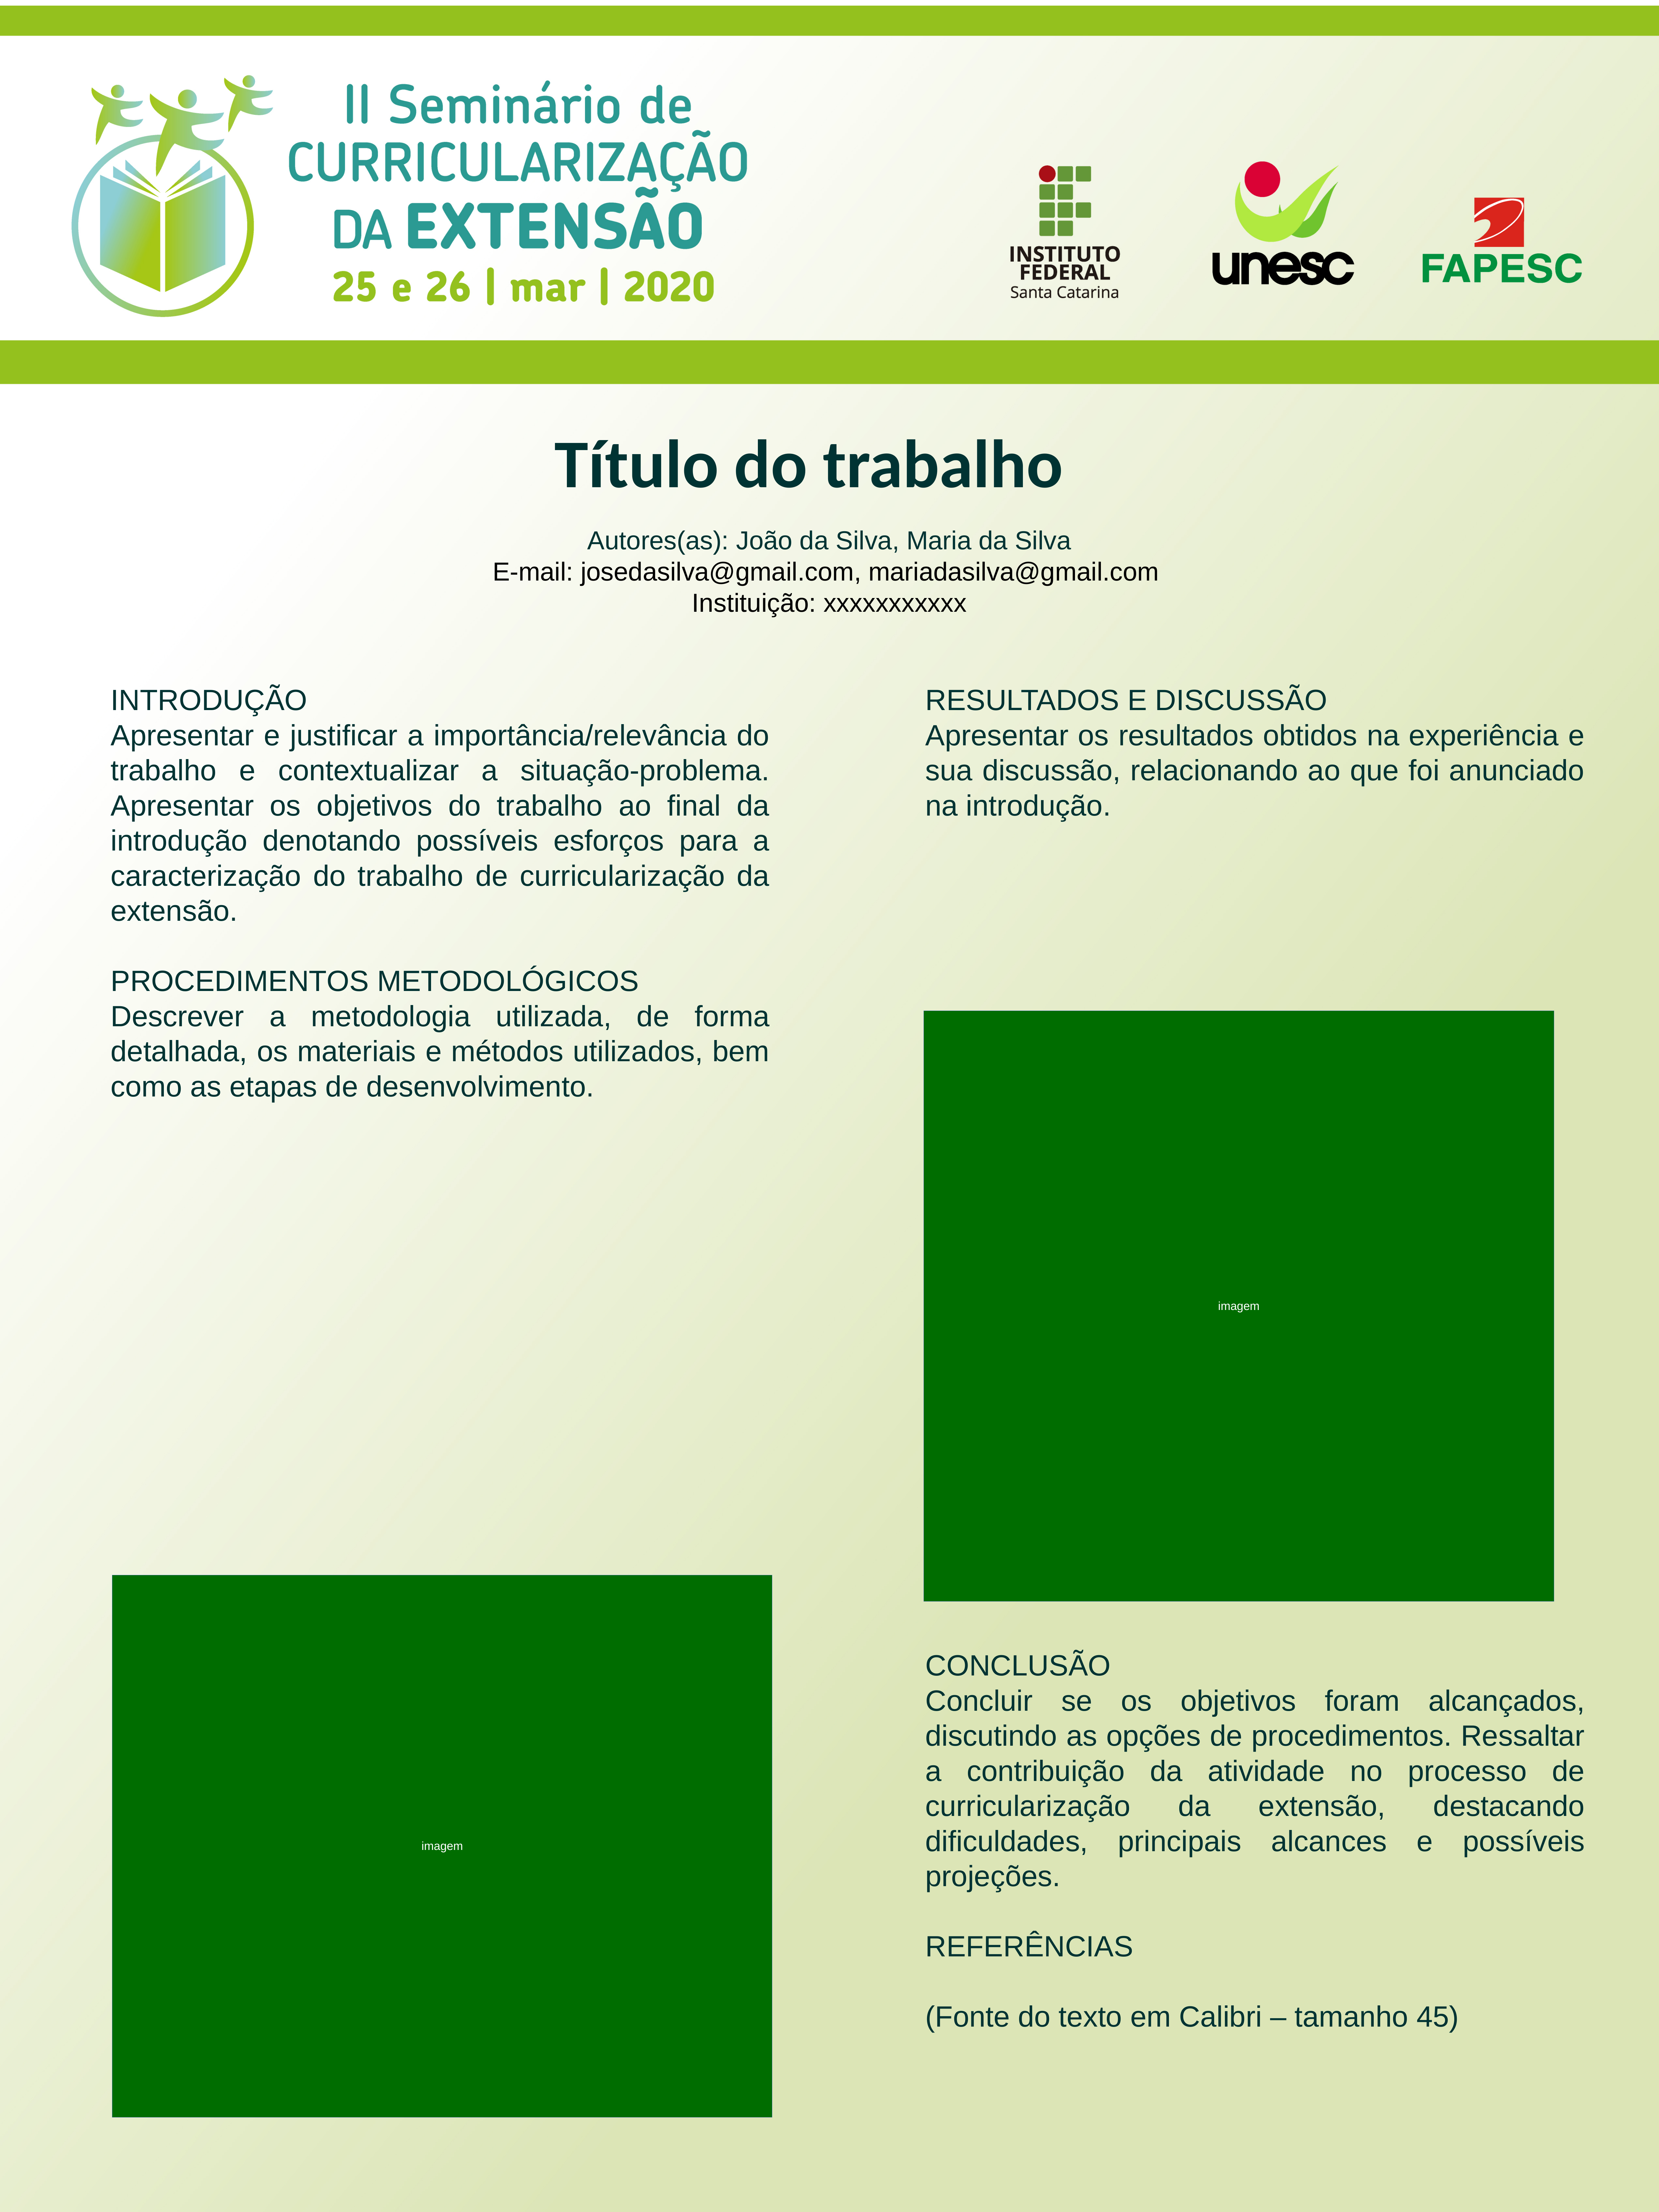

# Título do trabalho
Autores(as): João da Silva, Maria da Silva
E-mail: josedasilva@gmail.com, mariadasilva@gmail.com
Instituição: xxxxxxxxxxx
INTRODUÇÃO
Apresentar e justificar a importância/relevância do trabalho e contextualizar a situação-problema. Apresentar os objetivos do trabalho ao final da introdução denotando possíveis esforços para a caracterização do trabalho de curricularização da extensão.
PROCEDIMENTOS METODOLÓGICOS
Descrever a metodologia utilizada, de forma detalhada, os materiais e métodos utilizados, bem como as etapas de desenvolvimento.
RESULTADOS E DISCUSSÃO
Apresentar os resultados obtidos na experiência e sua discussão, relacionando ao que foi anunciado na introdução.
CONCLUSÃO
Concluir se os objetivos foram alcançados, discutindo as opções de procedimentos. Ressaltar a contribuição da atividade no processo de curricularização da extensão, destacando dificuldades, principais alcances e possíveis projeções.
REFERÊNCIAS
(Fonte do texto em Calibri – tamanho 45)
imagem
imagem